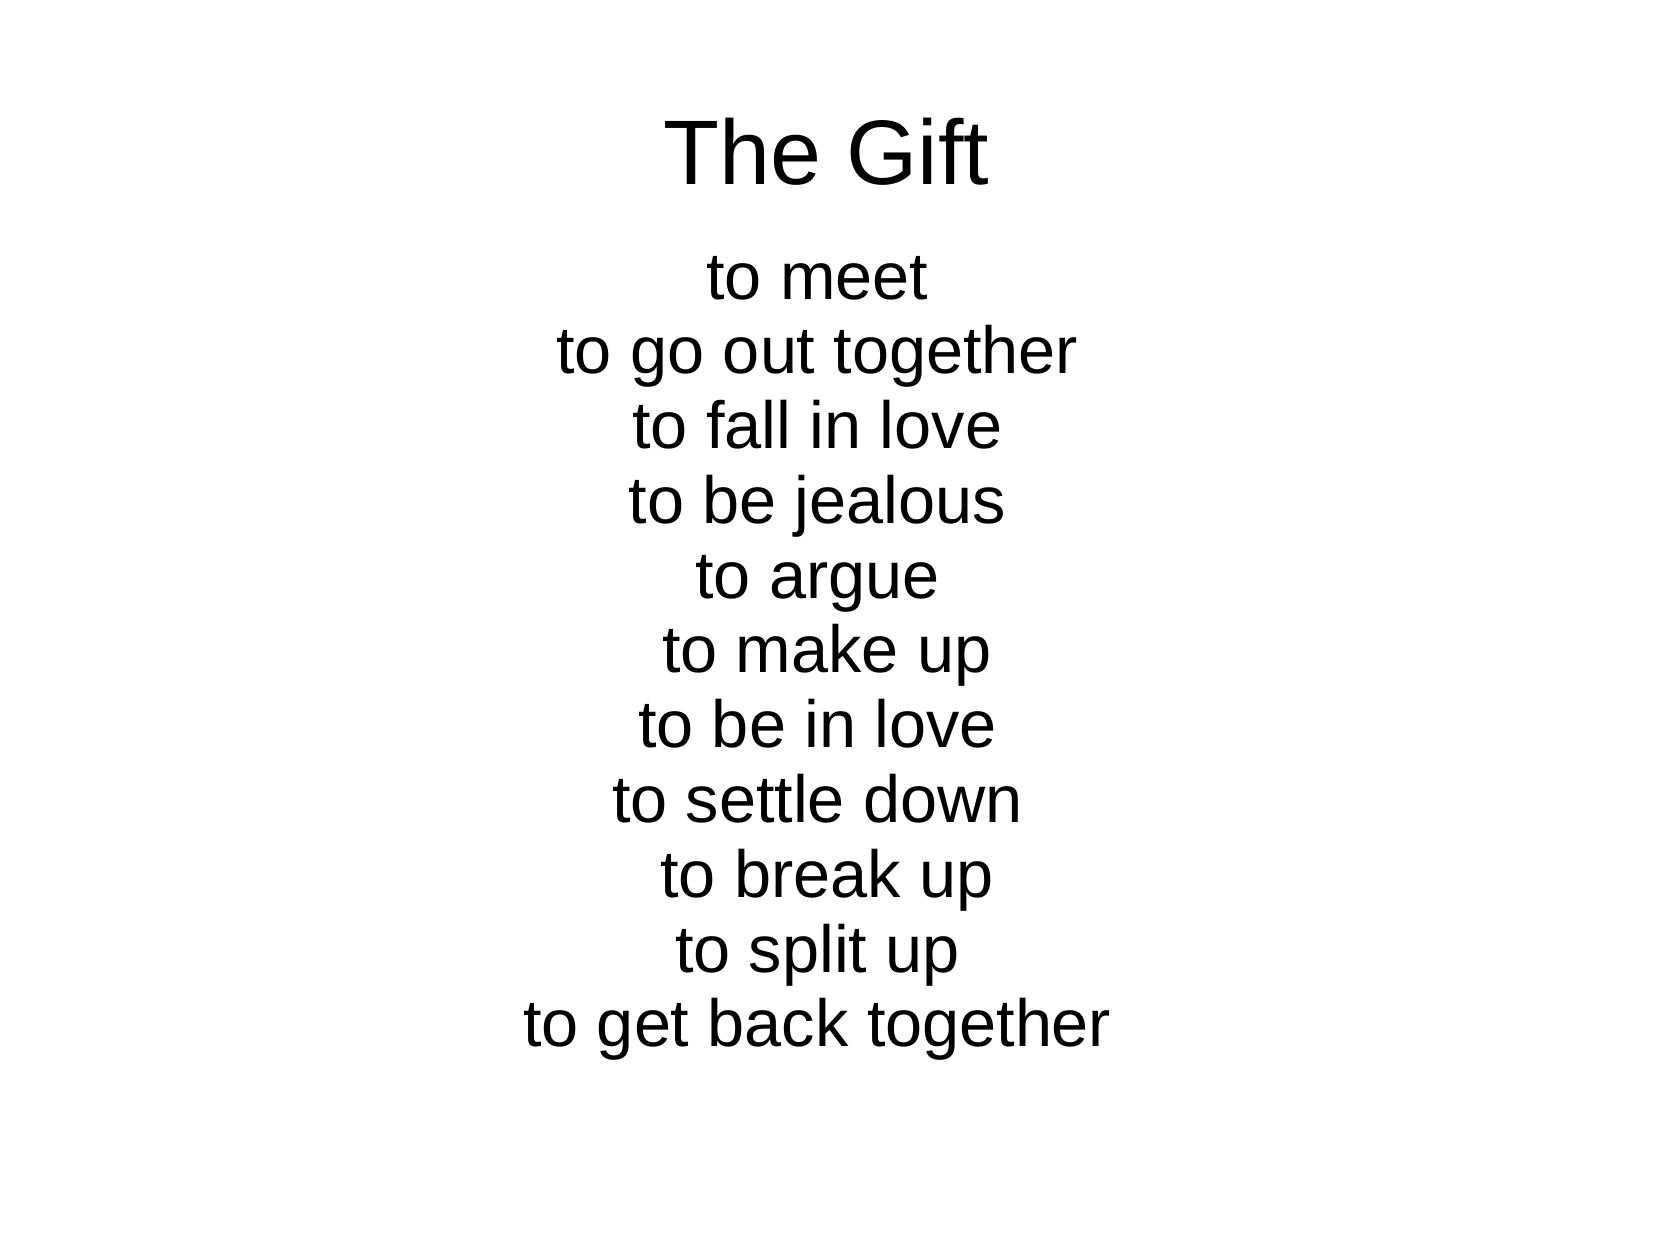

# The Gift
to meet
to go out together
to fall in love
to be jealous
to argue
to make up
to be in love
to settle down
to break up
to split up
to get back together